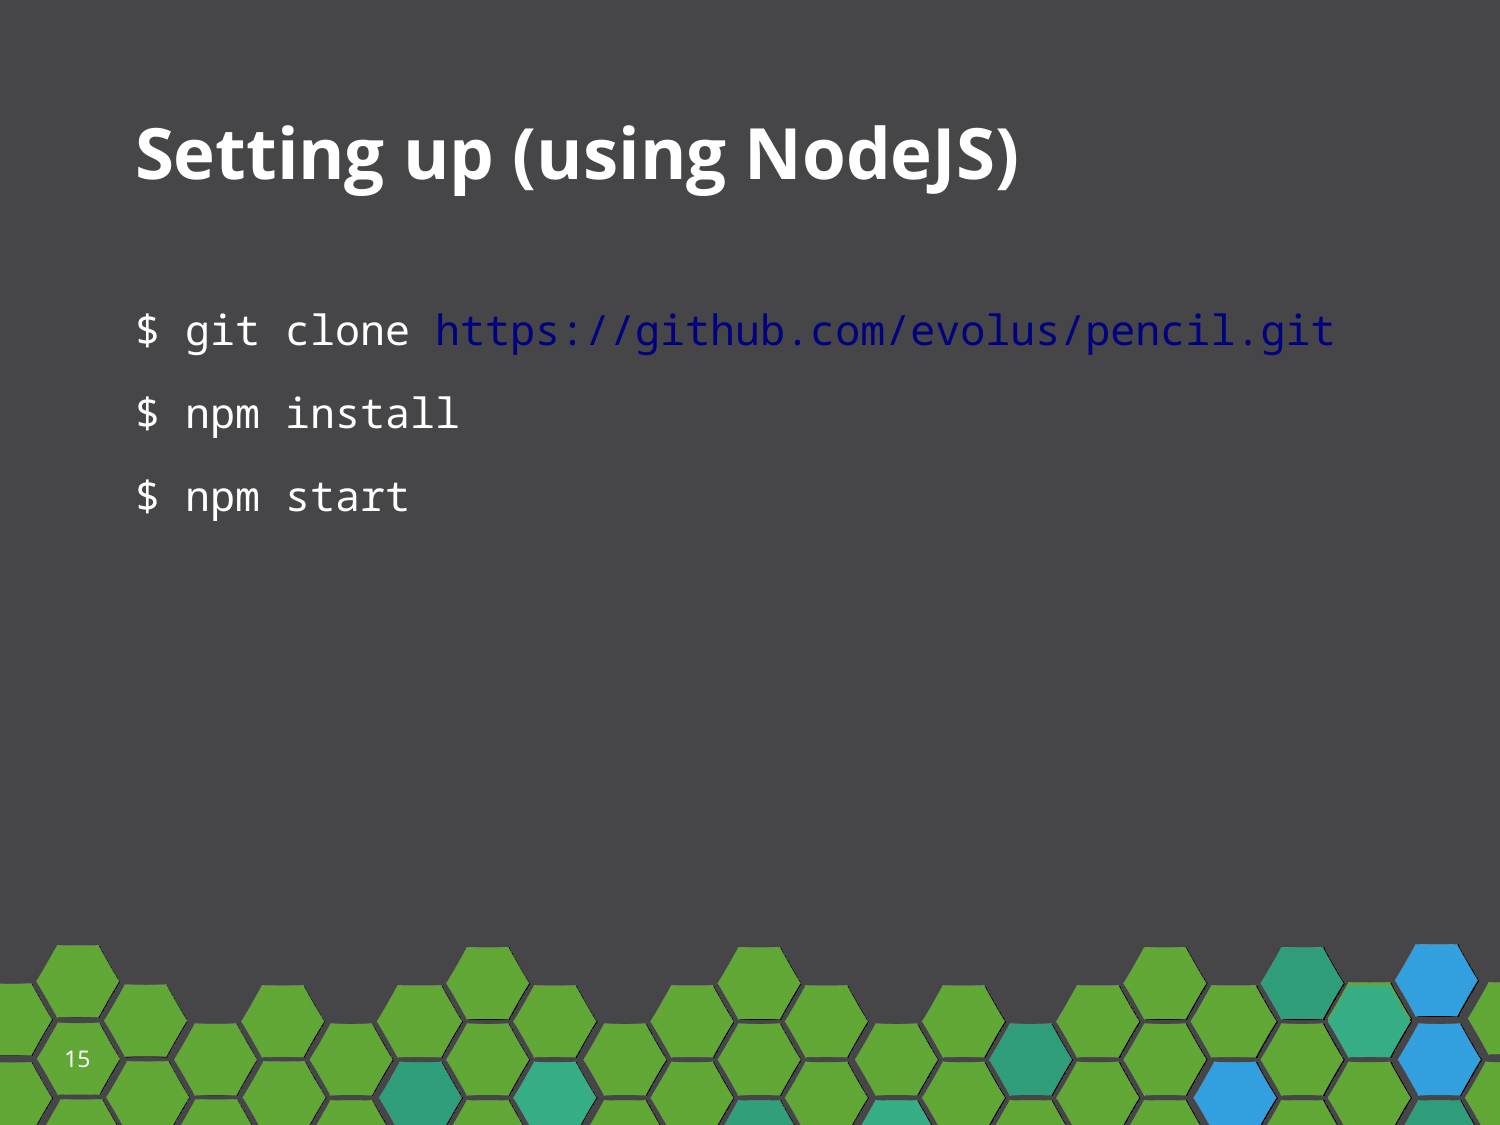

# Setting up (using NodeJS)
$ git clone https://github.com/evolus/pencil.git
$ npm install
$ npm start